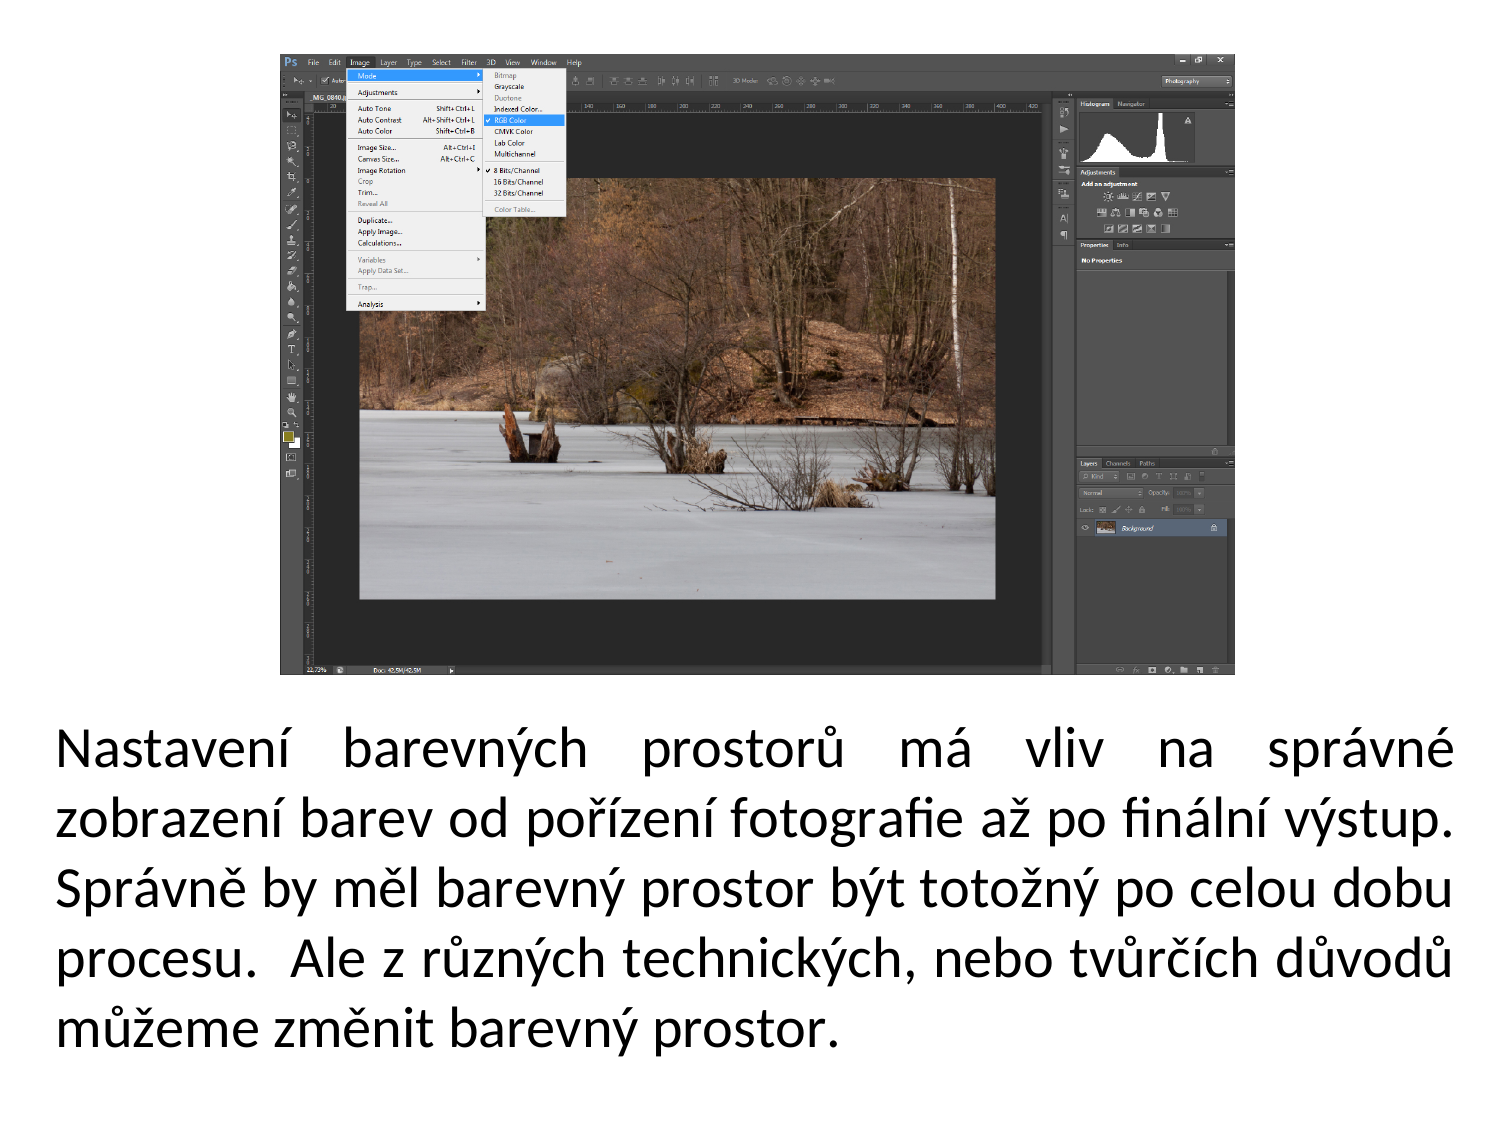

Nastavení barevných prostorů má vliv na správné zobrazení barev od pořízení fotografie až po finální výstup. Správně by měl barevný prostor být totožný po celou dobu procesu. Ale z různých technických, nebo tvůrčích důvodů můžeme změnit barevný prostor.